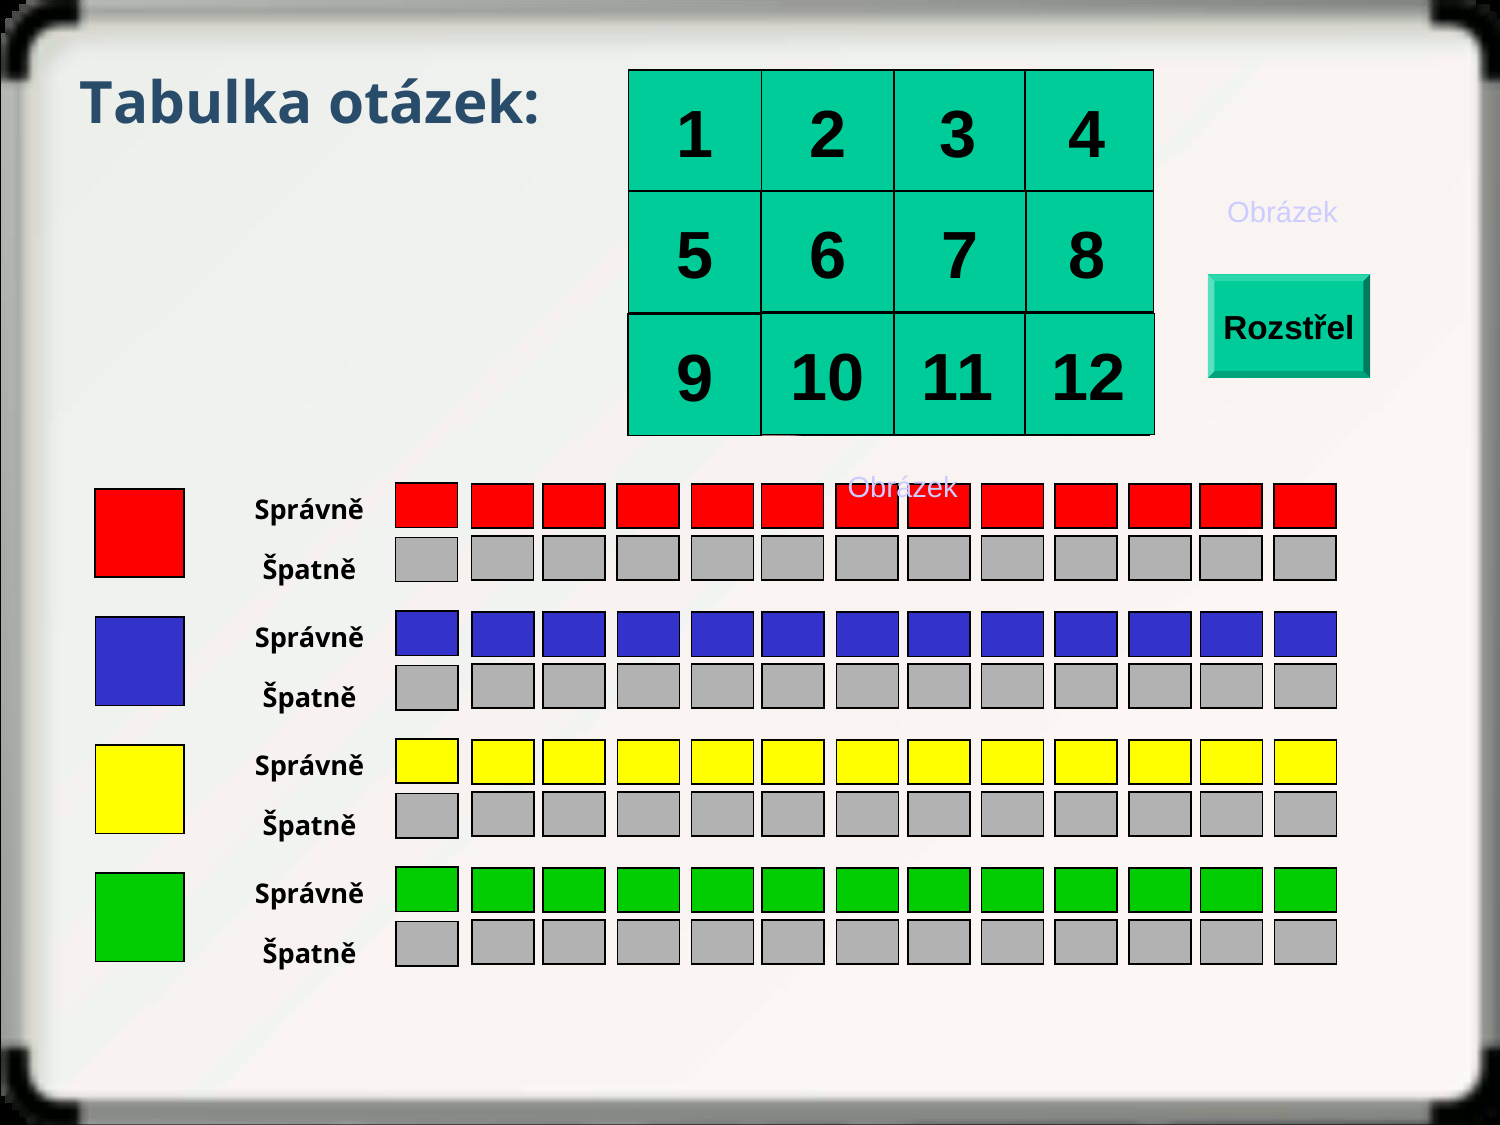

Tabulka otázek:
| | | | |
| --- | --- | --- | --- |
| | | | |
| | | | |
1
2
3
4
Obrázek
6
7
8
5
Rozstřel
10
11
12
9
Obrázek
| | Správně | | | | | | | | | | | | | | |
| --- | --- | --- | --- | --- | --- | --- | --- | --- | --- | --- | --- | --- | --- | --- | --- |
| | Špatně | | | | | | | | | | | | | | |
1
2
3
4
5
6
7
8
9
10
11
12
13
-1
-2
-3
-4
-5
-6
-7
-8
-9
-10
-11
-12
-13
| | Správně | | | | | | | | | | | | | | |
| --- | --- | --- | --- | --- | --- | --- | --- | --- | --- | --- | --- | --- | --- | --- | --- |
| | Špatně | | | | | | | | | | | | | | |
1
2
3
4
5
6
7
8
9
10
11
12
13
-1
-2
-3
-4
-5
-6
-7
-8
-9
-10
-11
-12
-13
| | Správně | | | | | | | | | | | | | | |
| --- | --- | --- | --- | --- | --- | --- | --- | --- | --- | --- | --- | --- | --- | --- | --- |
| | Špatně | | | | | | | | | | | | | | |
1
2
3
4
5
6
7
8
9
10
11
12
13
-1
-2
-3
-4
-5
-6
-7
-8
-9
-10
-11
-12
-13
| | Správně | | | | | | | | | | | | | | |
| --- | --- | --- | --- | --- | --- | --- | --- | --- | --- | --- | --- | --- | --- | --- | --- |
| | Špatně | | | | | | | | | | | | | | |
1
2
3
4
5
6
7
8
9
10
11
12
13
-1
-2
-3
-4
-5
-6
-7
-8
-9
-10
-11
-12
-13